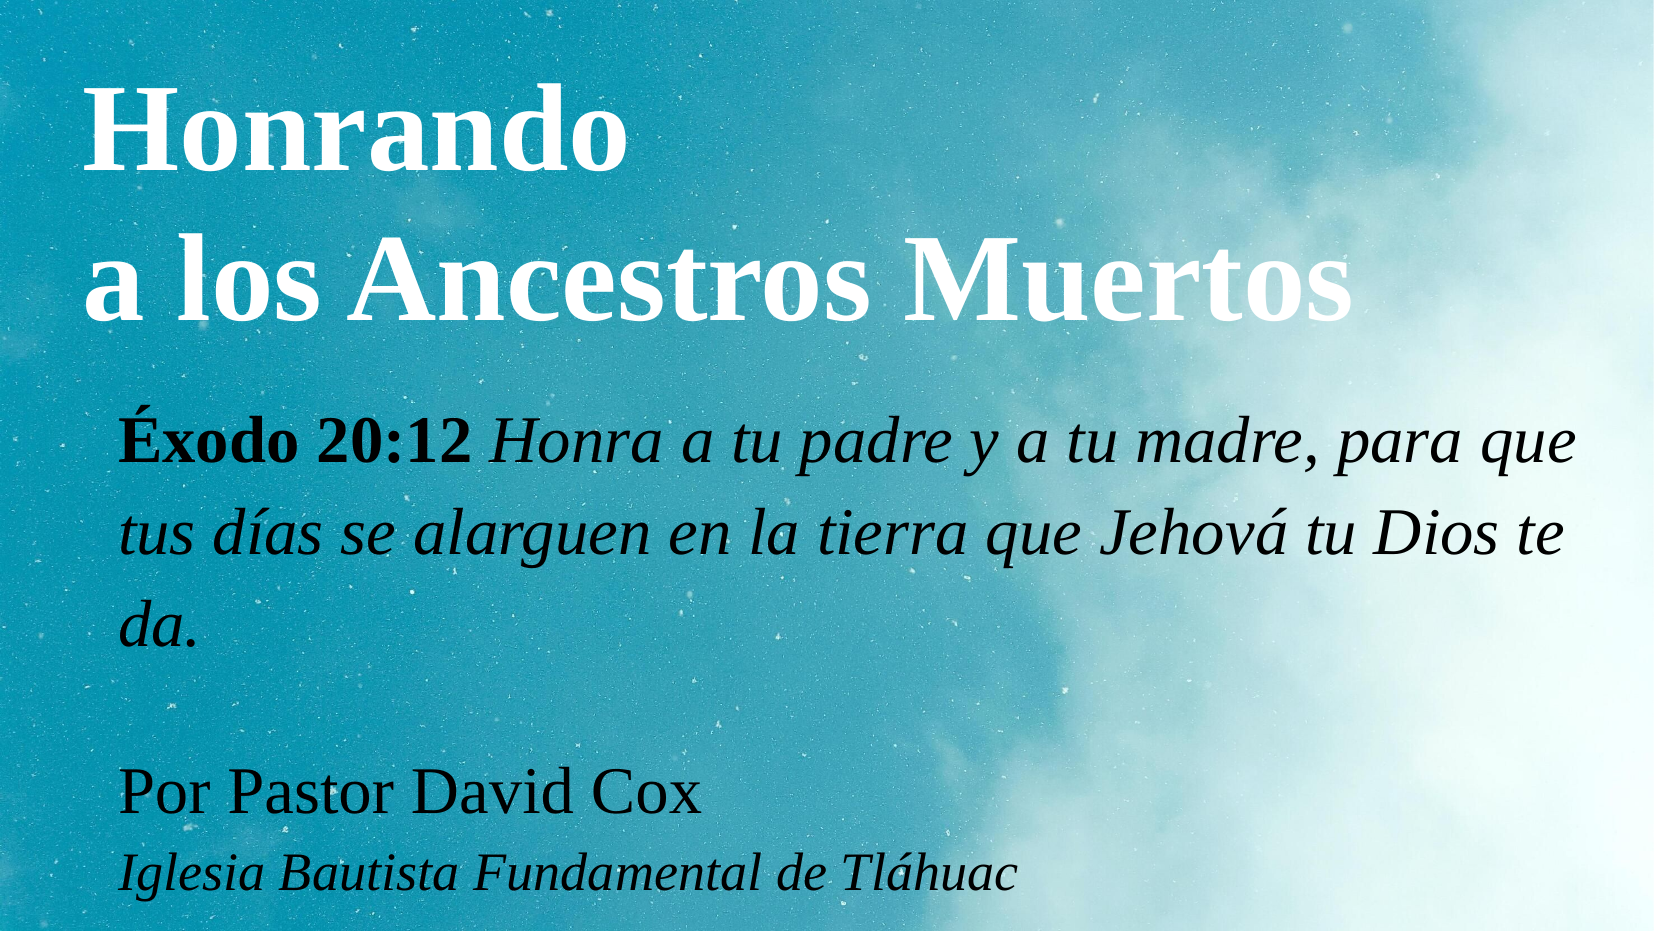

# Honrando a los Ancestros Muertos
Éxodo 20:12 Honra a tu padre y a tu madre, para que tus días se alarguen en la tierra que Jehová tu Dios te da.
Por Pastor David Cox
Iglesia Bautista Fundamental de Tláhuac